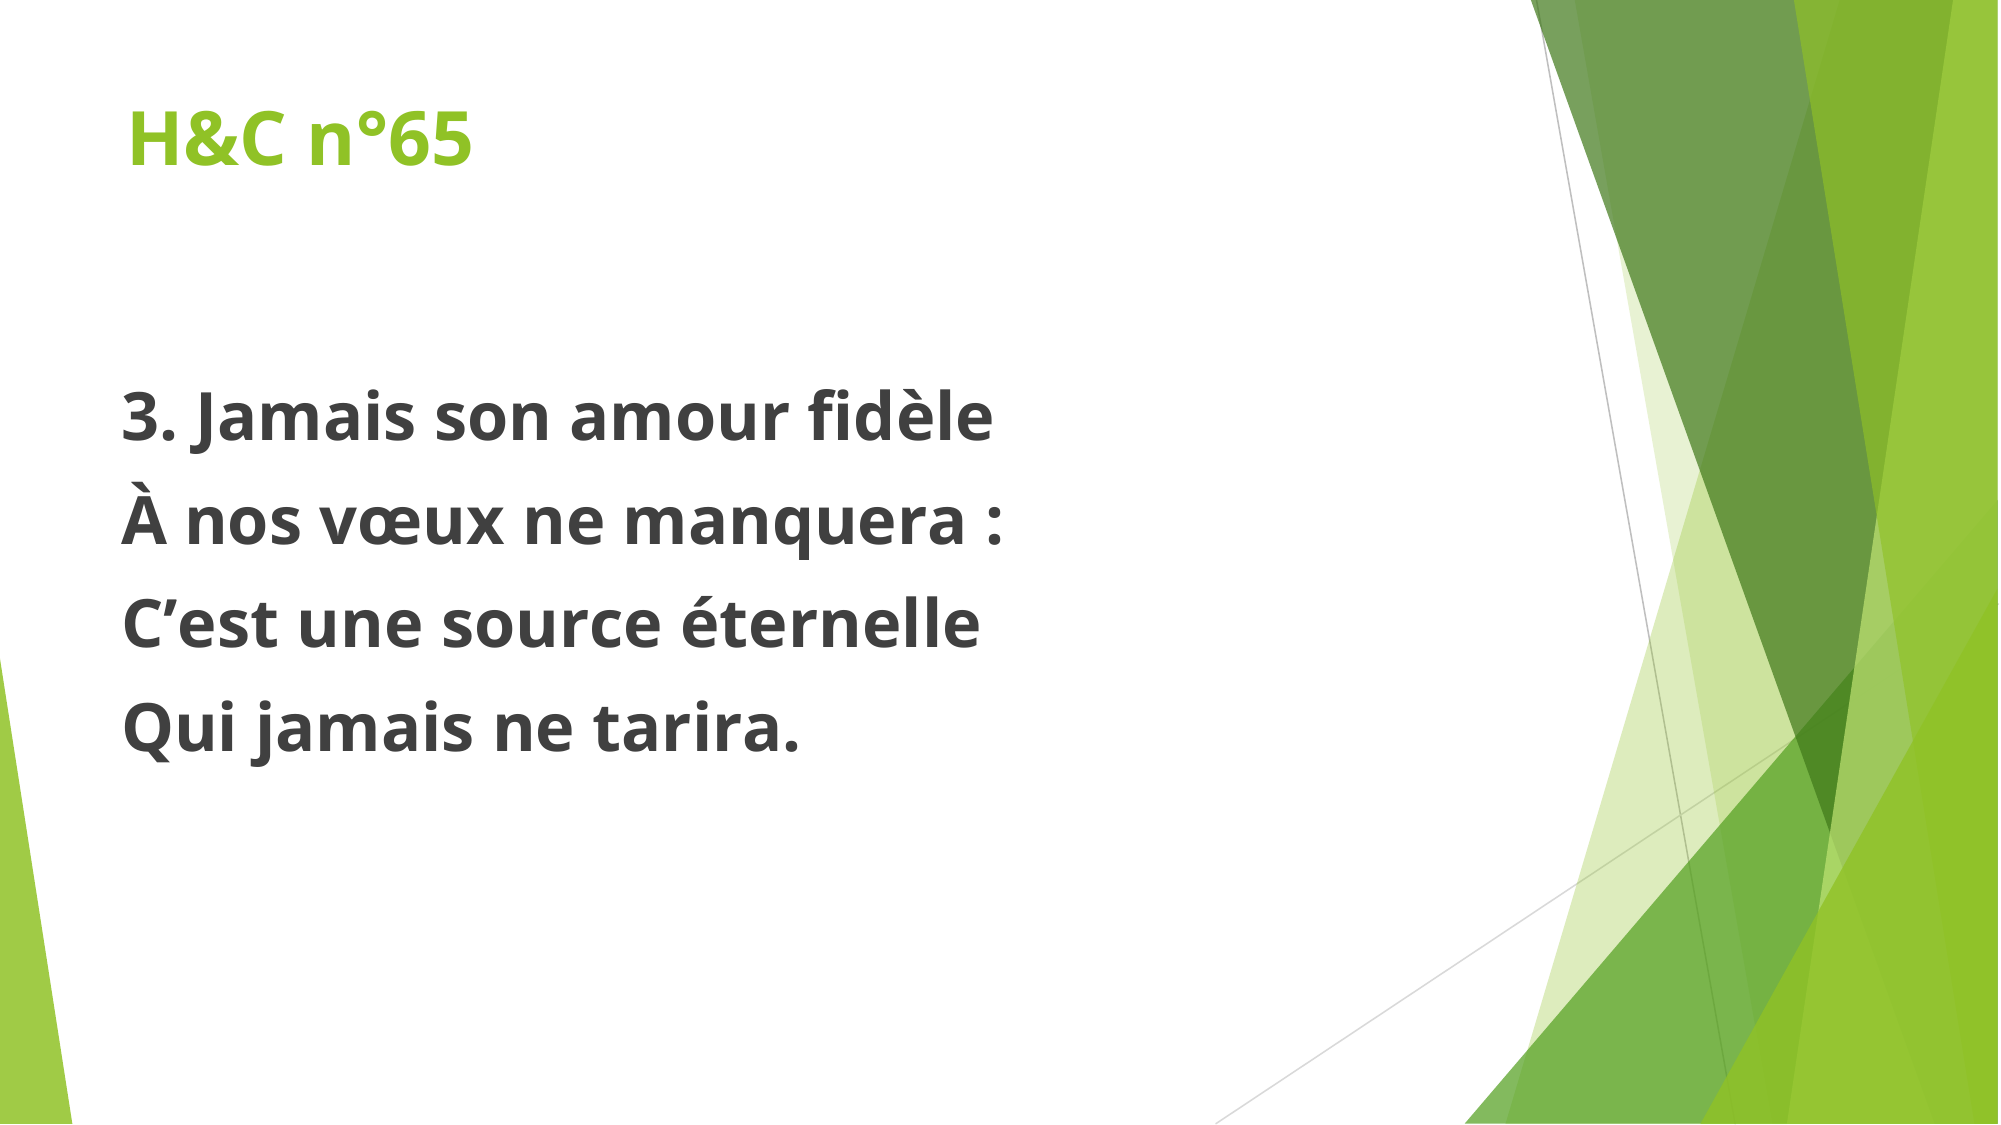

H&C n°65
3. Jamais son amour fidèle
À nos vœux ne manquera :
C’est une source éternelle
Qui jamais ne tarira.